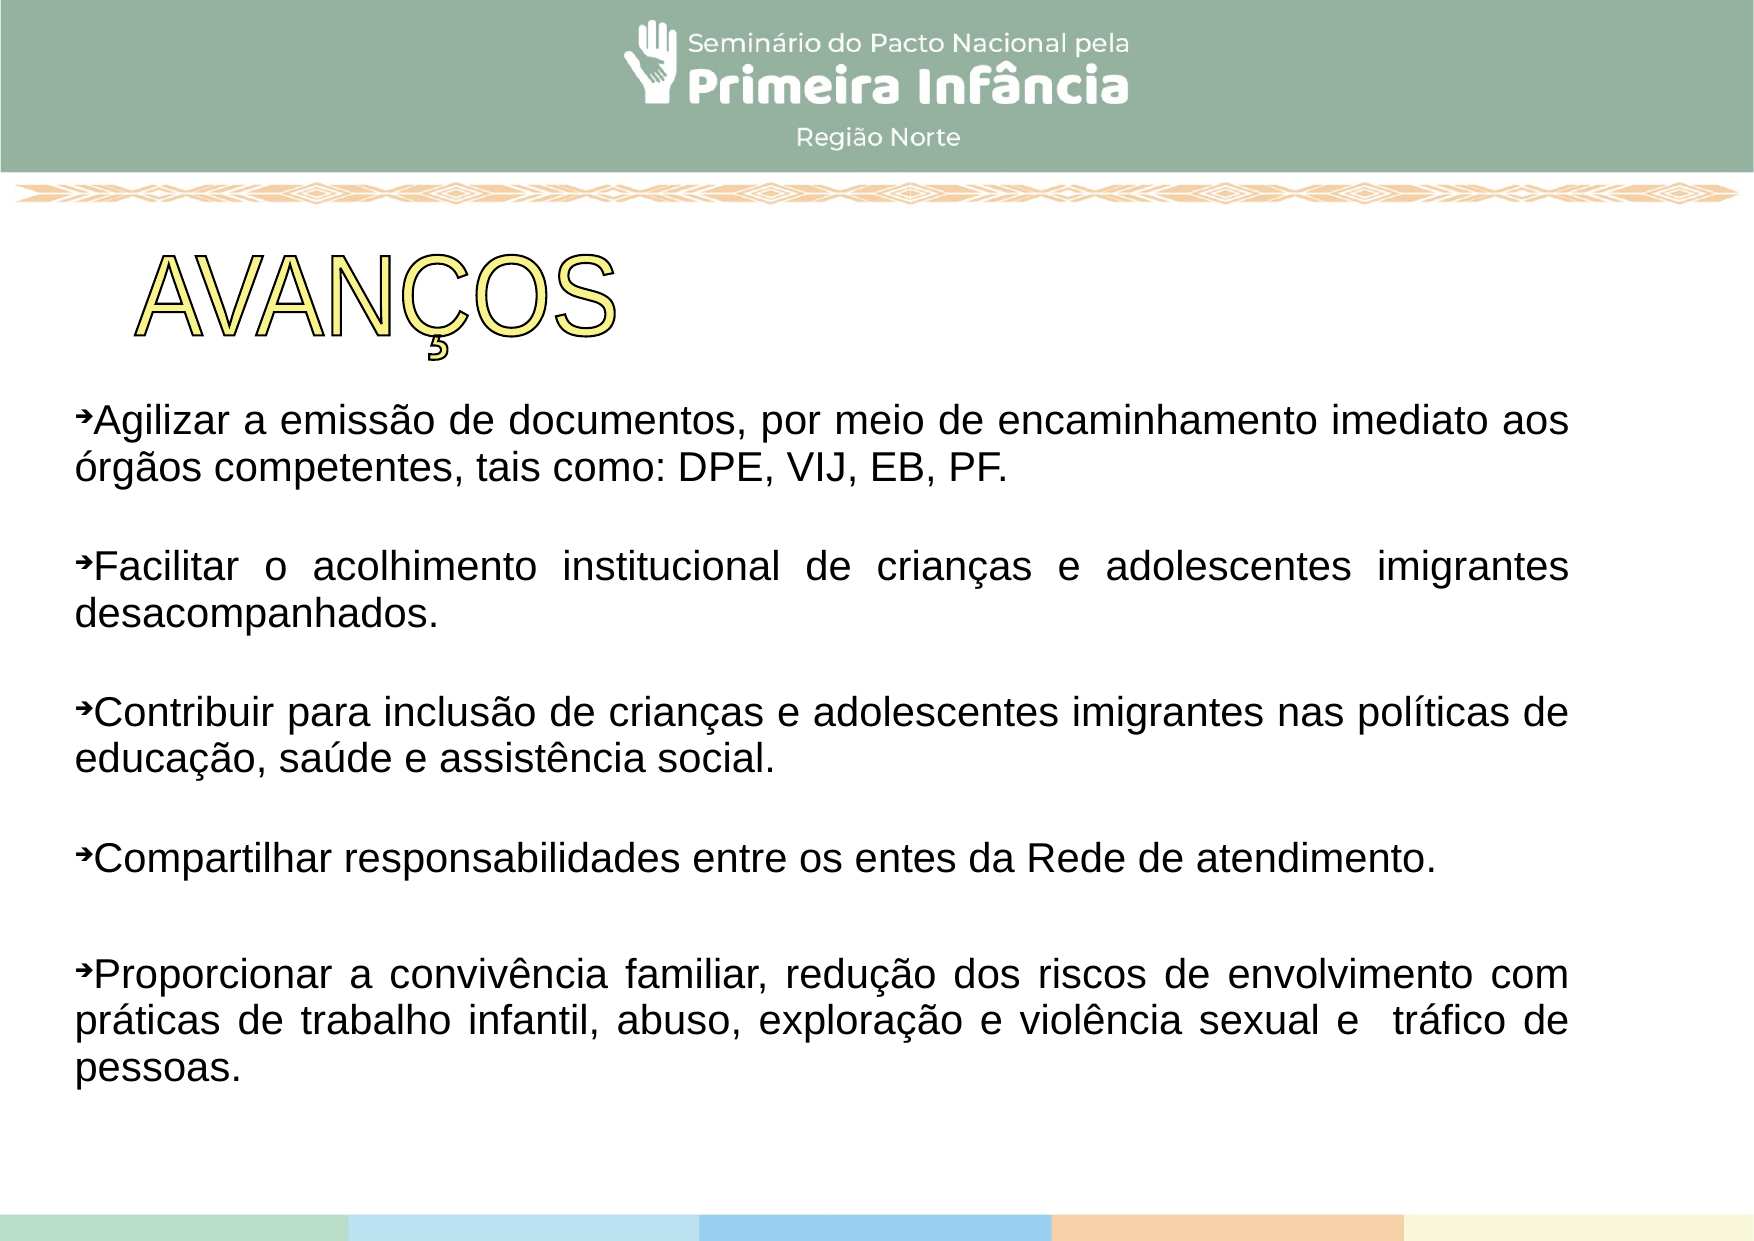

AVANÇOS
Agilizar a emissão de documentos, por meio de encaminhamento imediato aos órgãos competentes, tais como: DPE, VIJ, EB, PF.
Facilitar o acolhimento institucional de crianças e adolescentes imigrantes desacompanhados.
Contribuir para inclusão de crianças e adolescentes imigrantes nas políticas de educação, saúde e assistência social.
Compartilhar responsabilidades entre os entes da Rede de atendimento.
Proporcionar a convivência familiar, redução dos riscos de envolvimento com práticas de trabalho infantil, abuso, exploração e violência sexual e tráfico de pessoas.